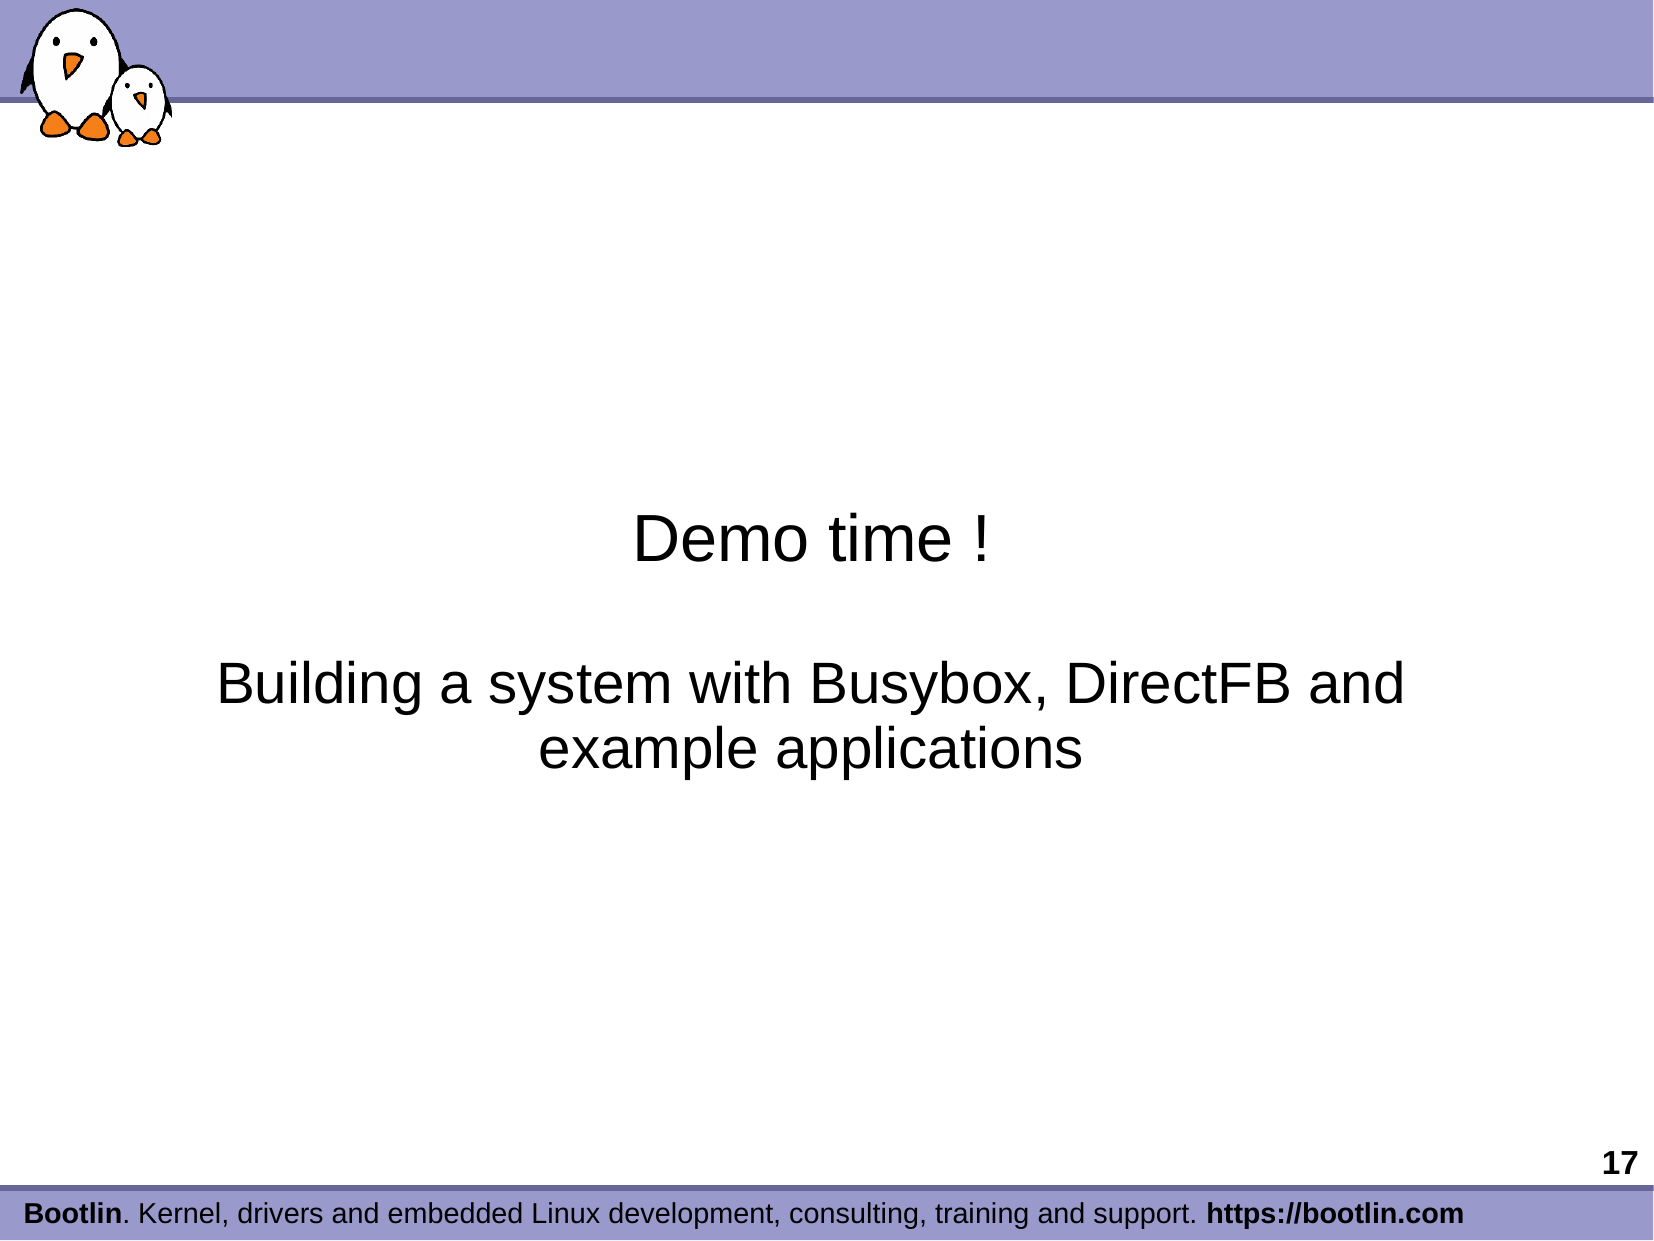

# Demo time !
Building a system with Busybox, DirectFB and example applications